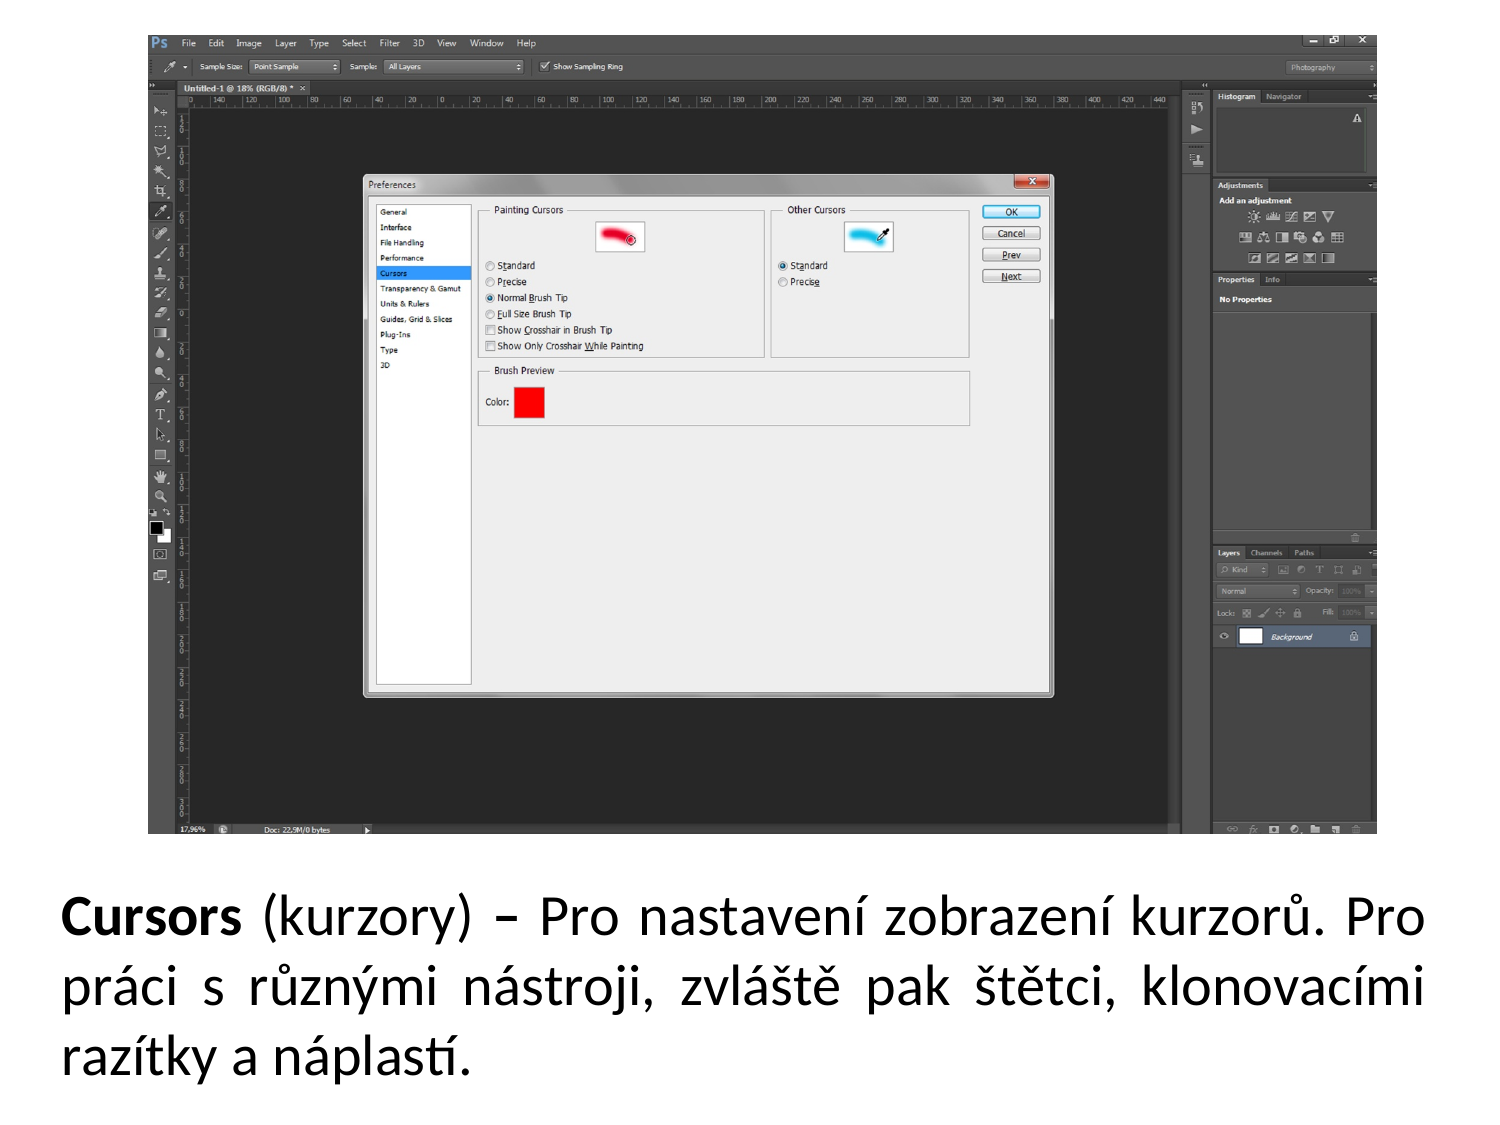

Cursors (kurzory) – Pro nastavení zobrazení kurzorů. Pro práci s různými nástroji, zvláště pak štětci, klonovacími razítky a náplastí.